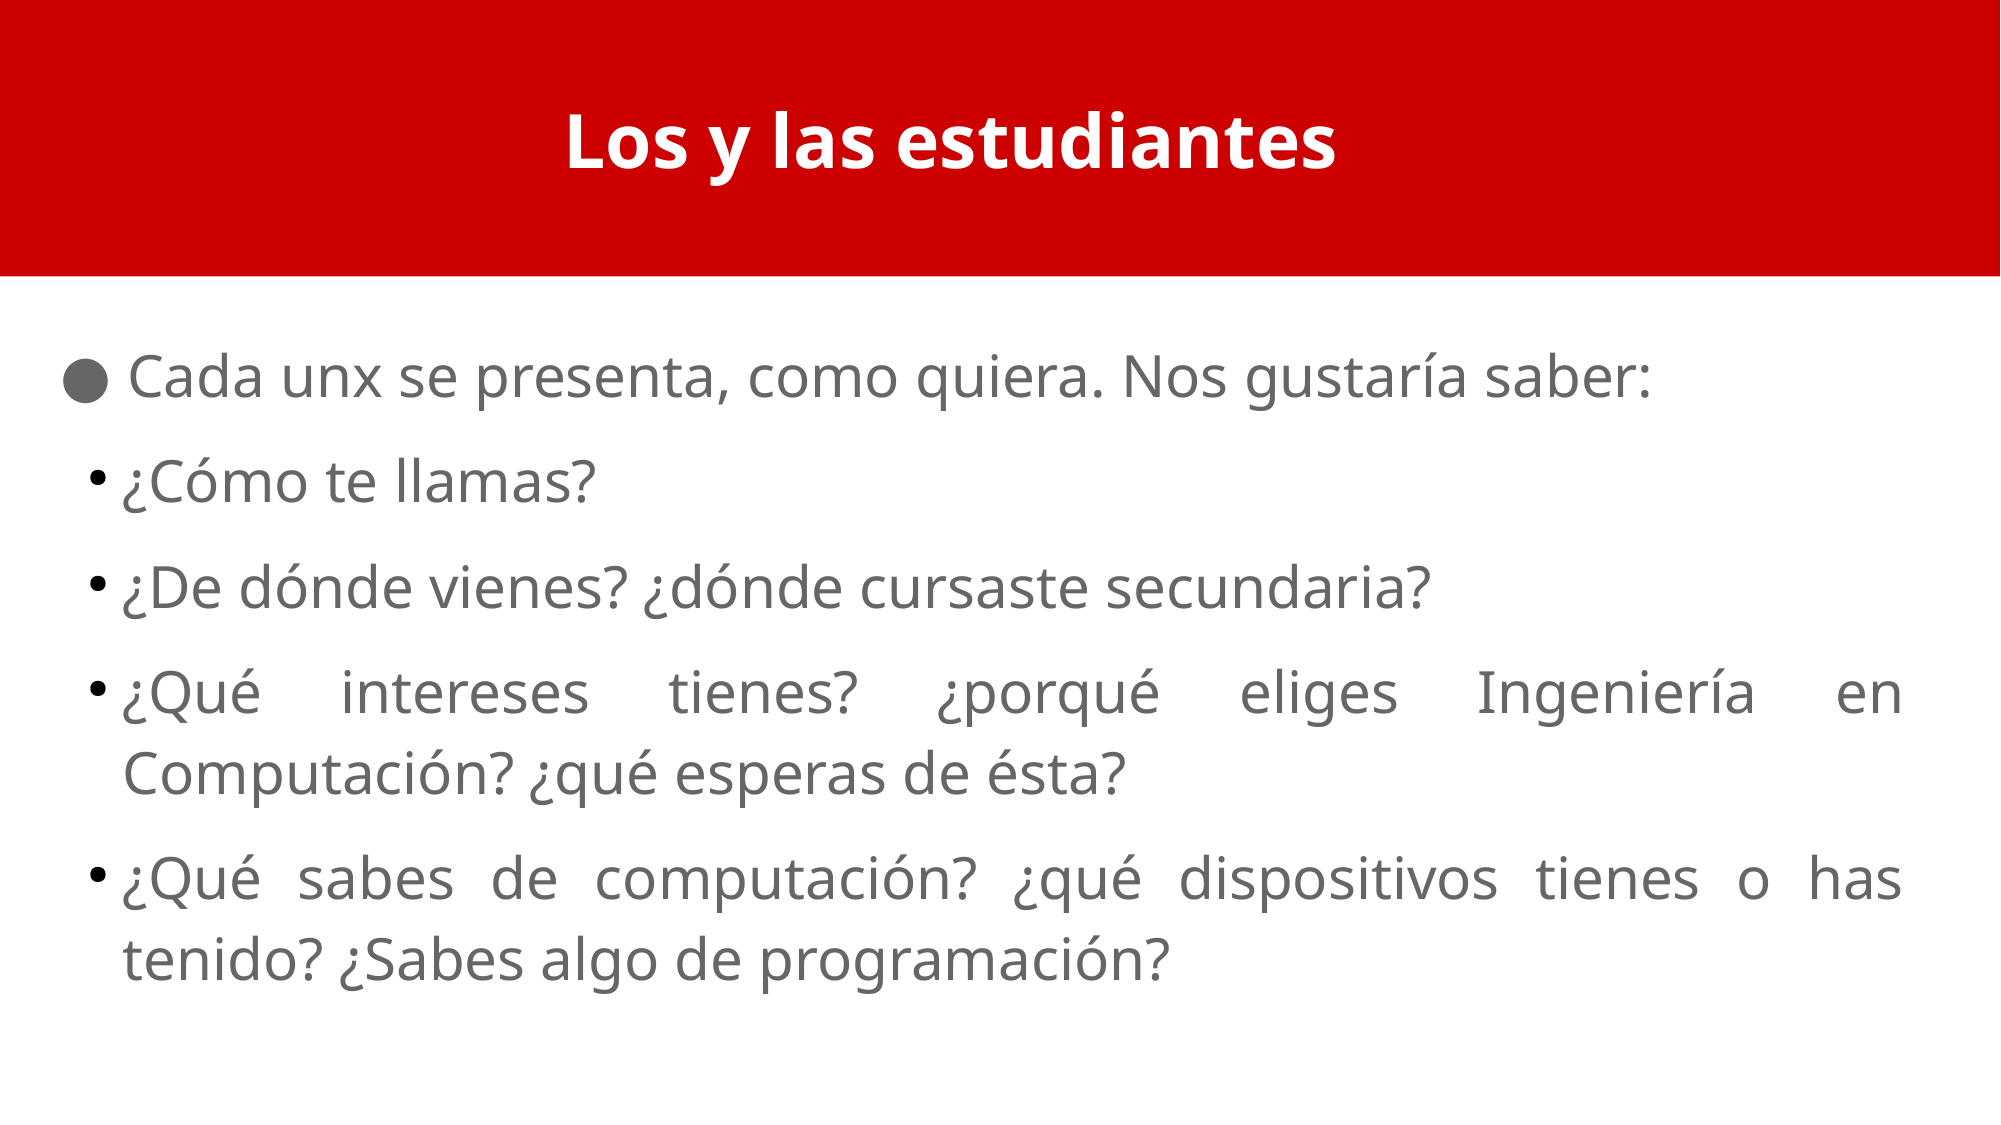

# Los y las estudiantes
Cada unx se presenta, como quiera. Nos gustaría saber:
¿Cómo te llamas?
¿De dónde vienes? ¿dónde cursaste secundaria?
¿Qué intereses tienes? ¿porqué eliges Ingeniería en Computación? ¿qué esperas de ésta?
¿Qué sabes de computación? ¿qué dispositivos tienes o has tenido? ¿Sabes algo de programación?
Subtítulo